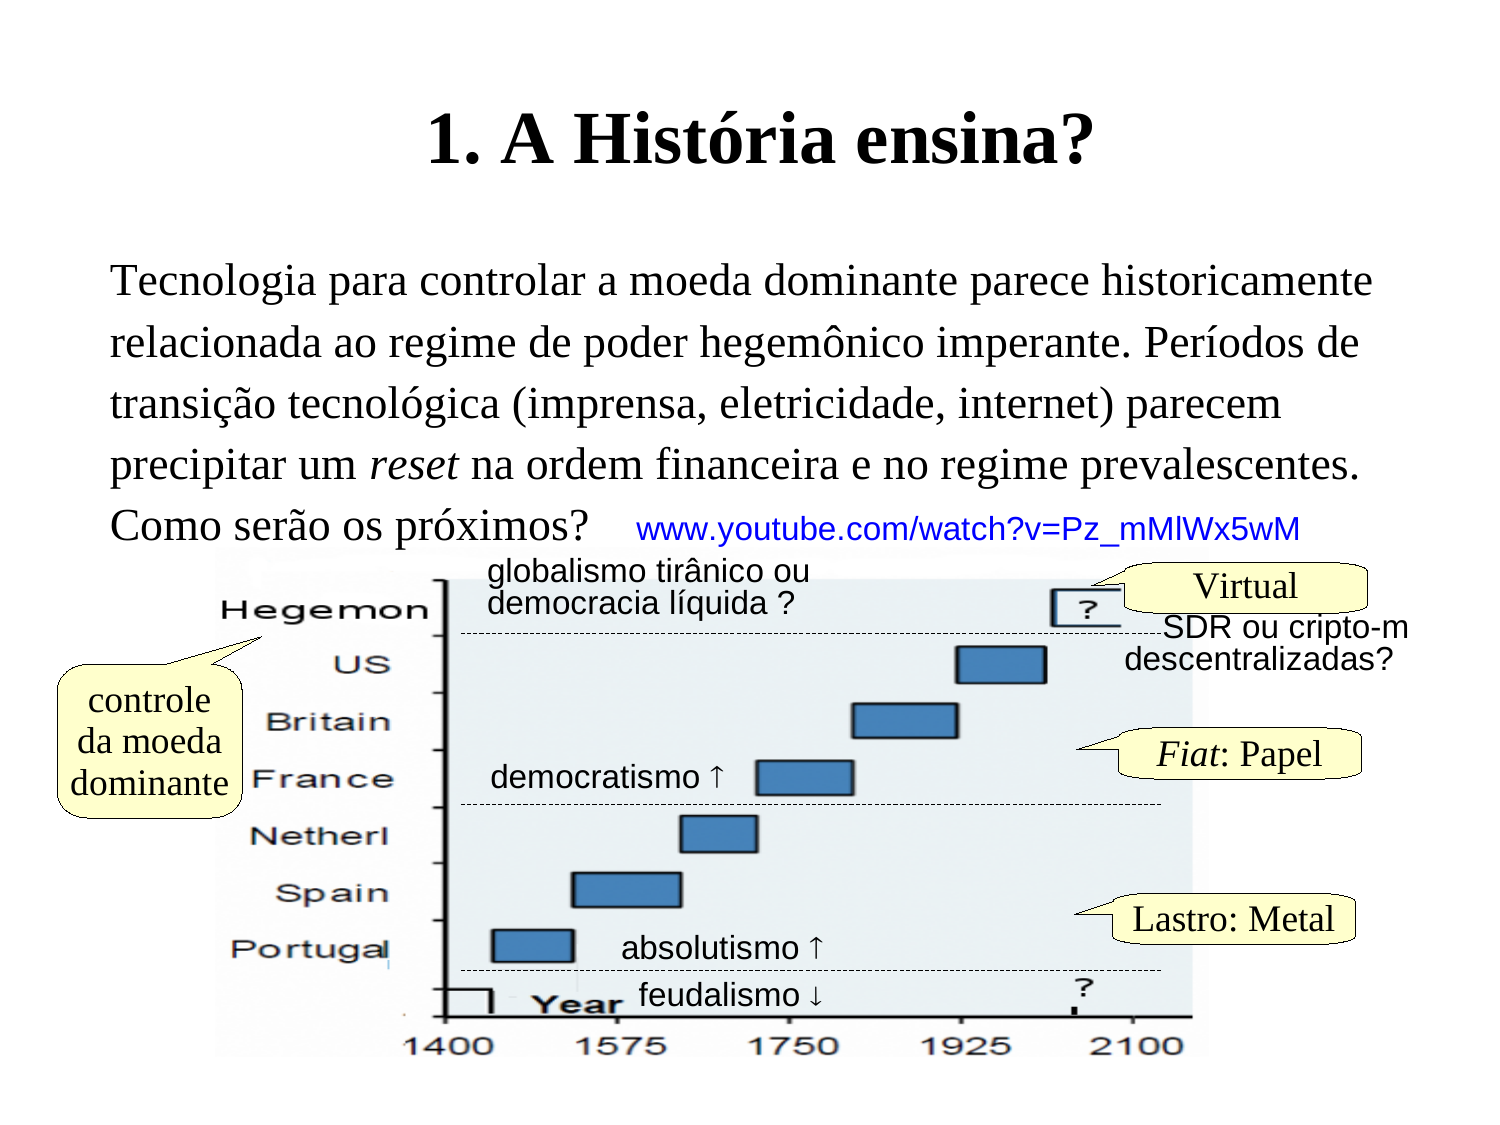

# 1. A História ensina?
Tecnologia para controlar a moeda dominante parece historicamente relacionada ao regime de poder hegemônico imperante. Períodos de transição tecnológica (imprensa, eletricidade, internet) parecem
precipitar um reset na ordem financeira e no regime prevalescentes.
Como serão os próximos? www.youtube.com/watch?v=Pz_mMlWx5wM
globalismo tirânico ou democracia líquida ?
Virtual
 SDR ou cripto-m descentralizadas?
controle
da moeda
dominante
Fiat: Papel
democratismo ­
Lastro: Metal
absolutismo ­
feudalismo ¯